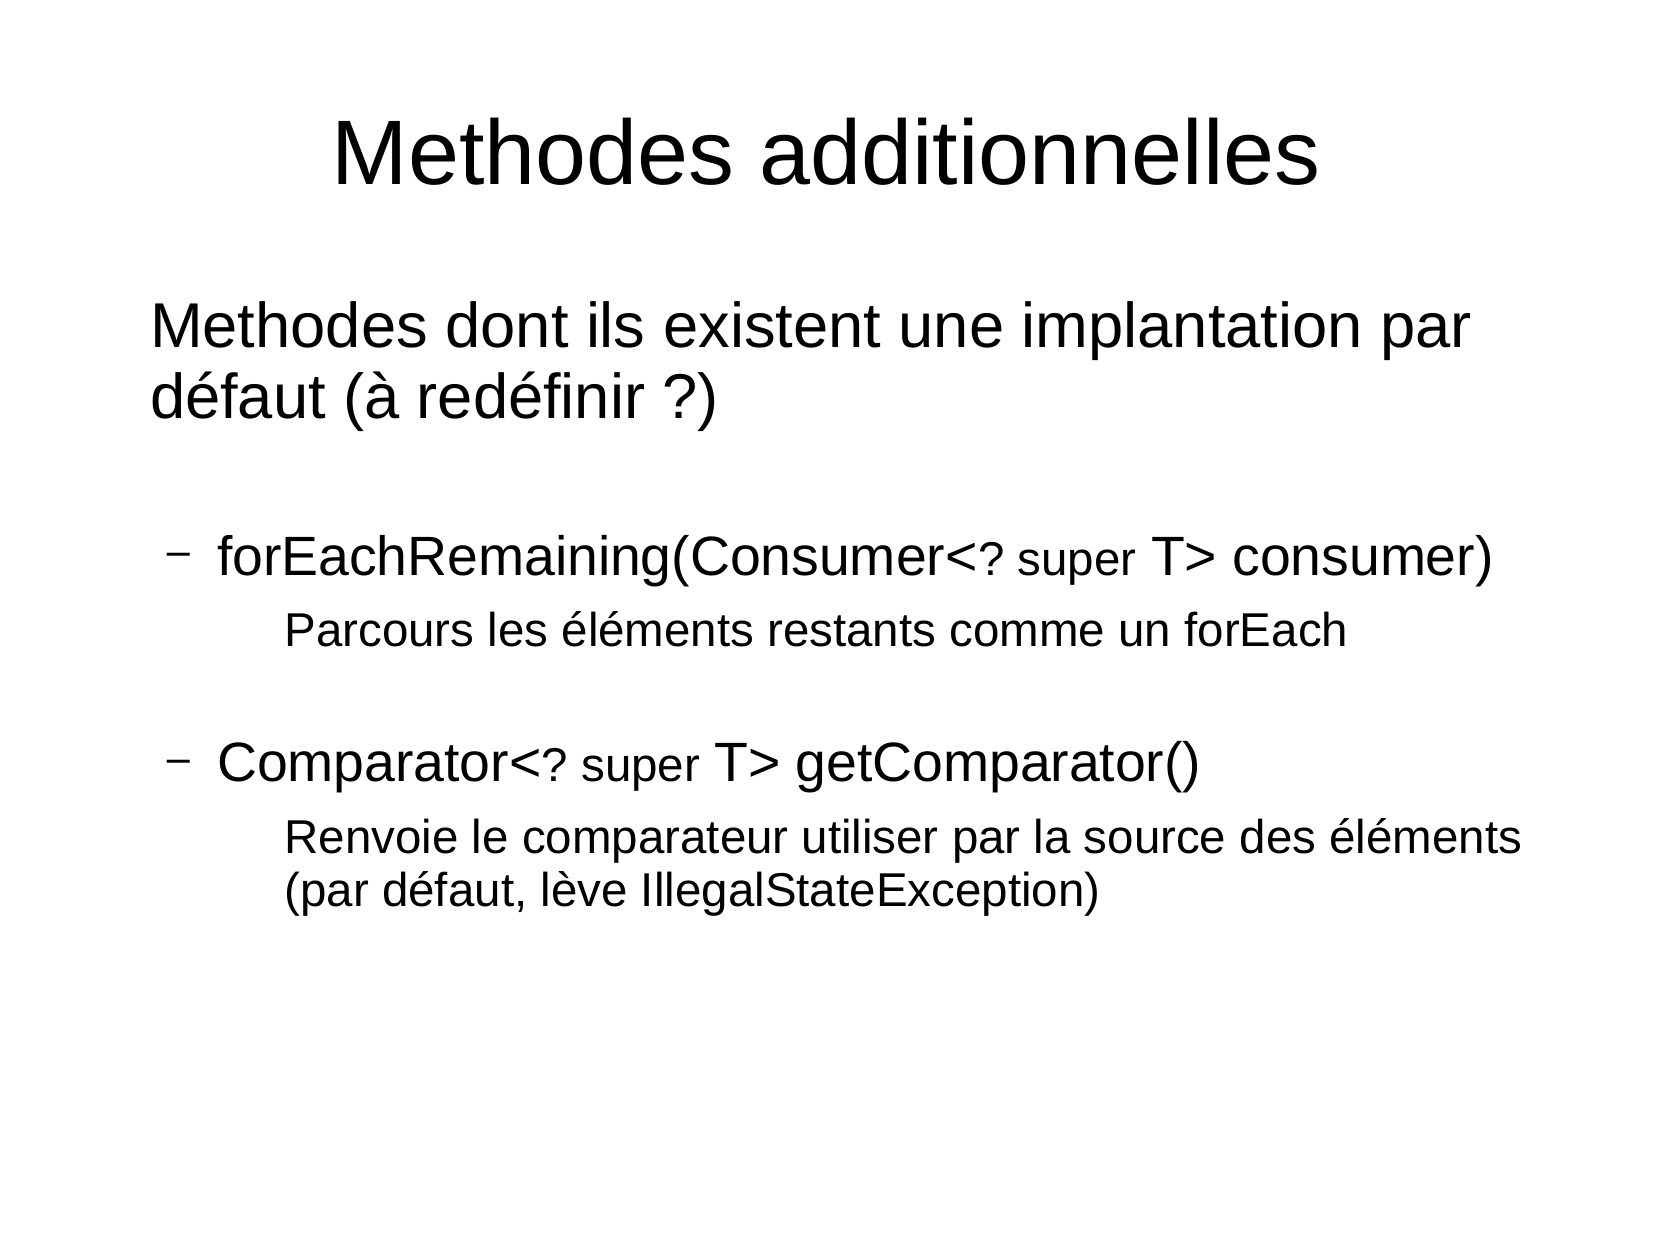

# Methodes additionnelles
Methodes dont ils existent une implantation par défaut (à redéfinir ?)
forEachRemaining(Consumer<? super T> consumer)
Parcours les éléments restants comme un forEach
Comparator<? super T> getComparator()
Renvoie le comparateur utiliser par la source des éléments
(par défaut, lève IllegalStateException)